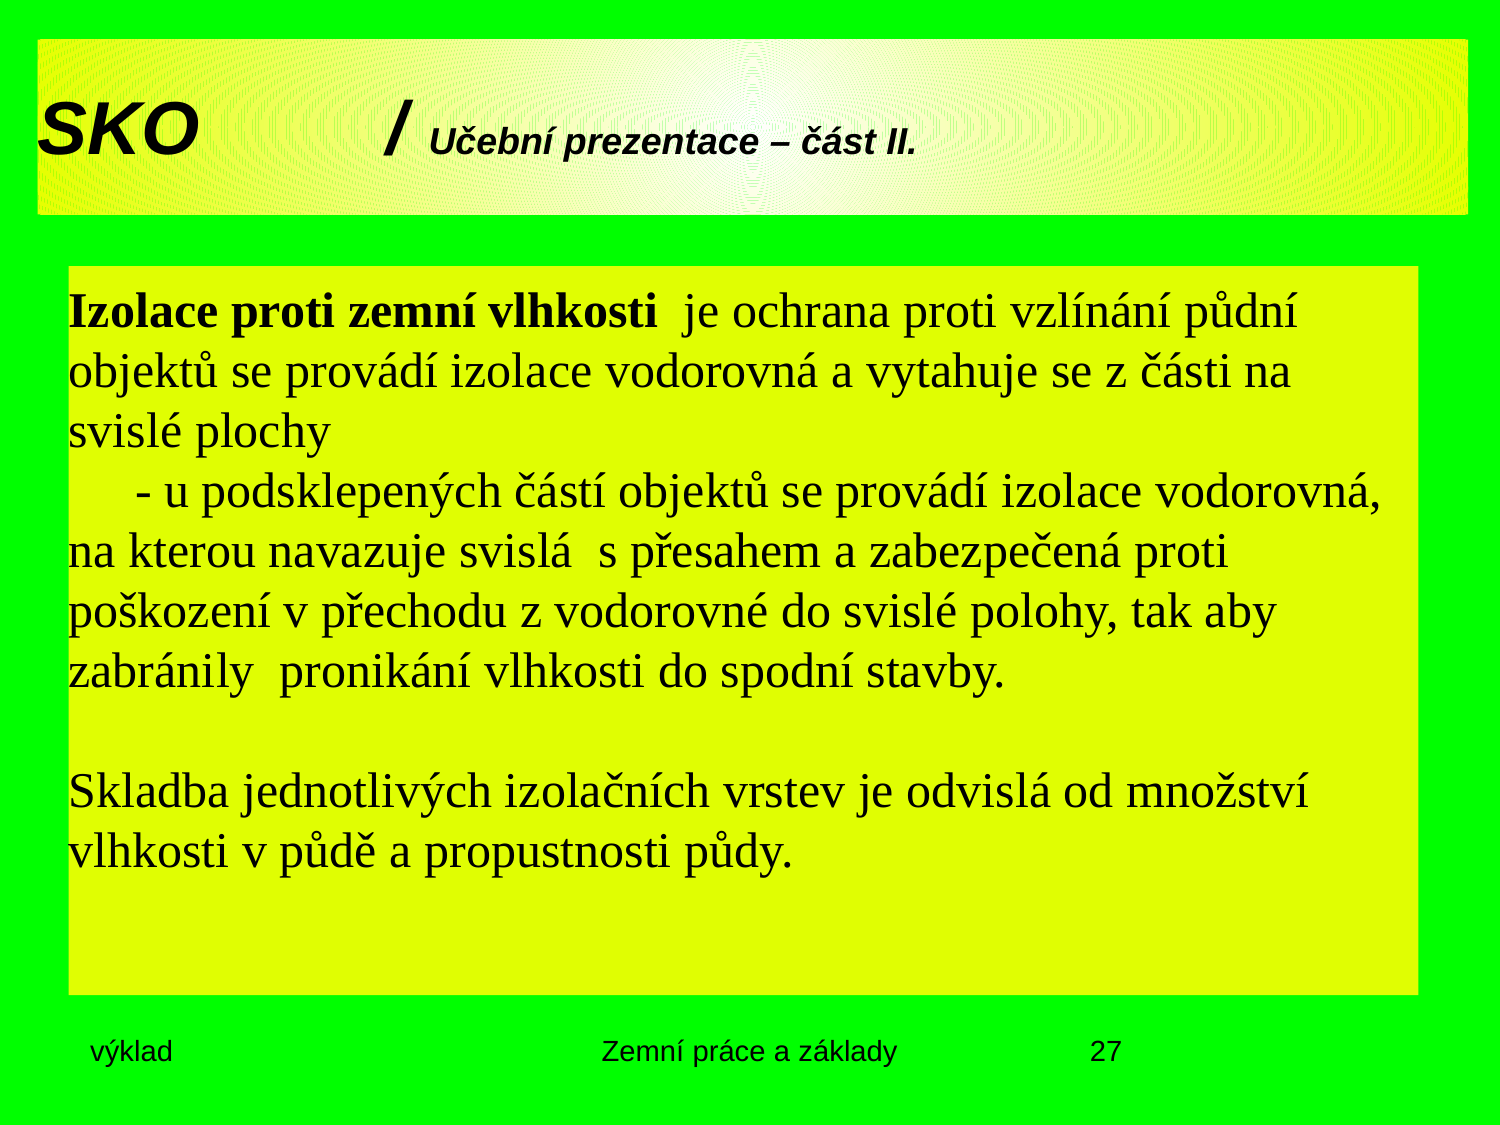

SKO / Učební prezentace – část II.
Izolace proti zemní vlhkosti je ochrana proti vzlínání půdní objektů se provádí izolace vodorovná a vytahuje se z části na svislé plochy
	- u podsklepených částí objektů se provádí izolace vodorovná, na kterou navazuje svislá s přesahem a zabezpečená proti poškození v přechodu z vodorovné do svislé polohy, tak aby zabránily pronikání vlhkosti do spodní stavby.
Skladba jednotlivých izolačních vrstev je odvislá od množství vlhkosti v půdě a propustnosti půdy.
výklad
Zemní práce a základy